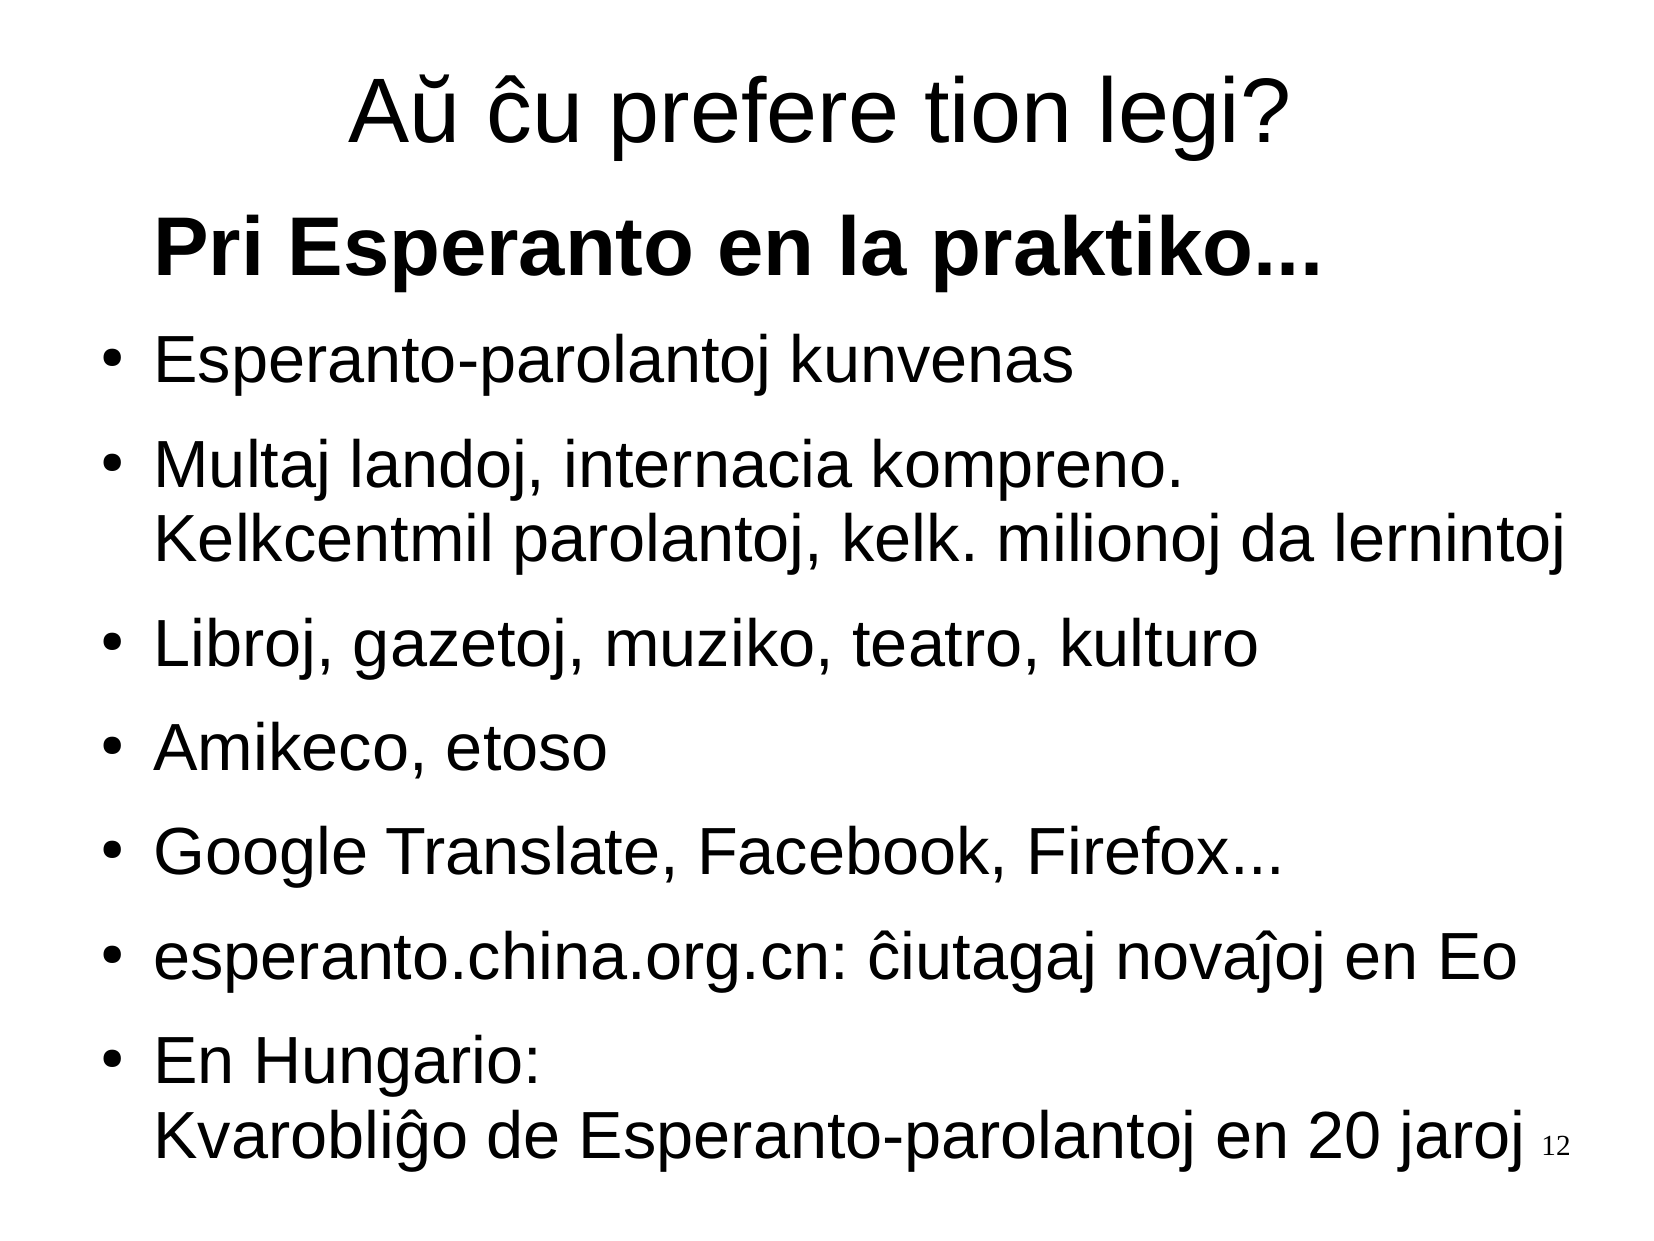

# Aŭ ĉu prefere tion legi?
Pri Esperanto en la praktiko...
Esperanto-parolantoj kunvenas
Multaj landoj, internacia kompreno.
Kelkcentmil parolantoj, kelk. milionoj da lernintoj
Libroj, gazetoj, muziko, teatro, kulturo
Amikeco, etoso
Google Translate, Facebook, Firefox...
esperanto.china.org.cn: ĉiutagaj novaĵoj en Eo
En Hungario:
Kvarobliĝo de Esperanto-parolantoj en 20 jaroj
12